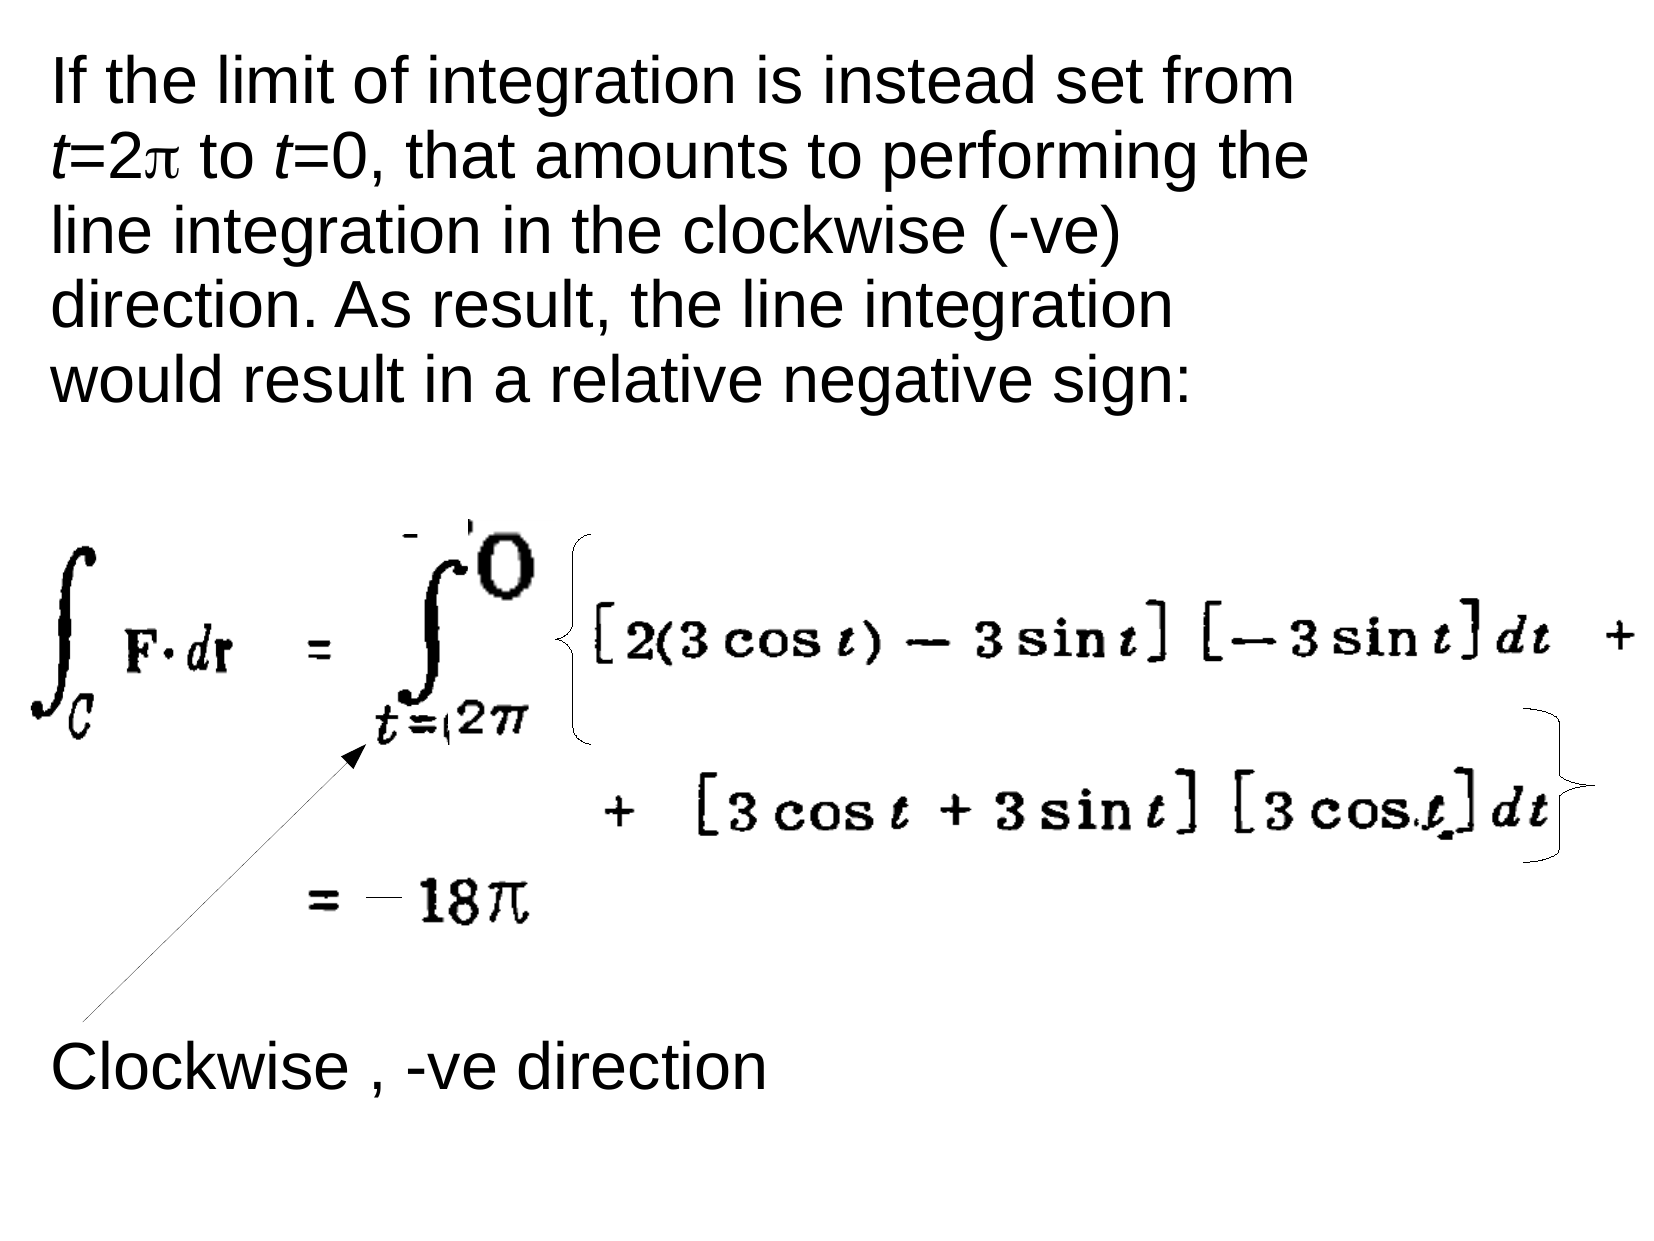

If the limit of integration is instead set from t=2p to t=0, that amounts to performing the line integration in the clockwise (-ve) direction. As result, the line integration would result in a relative negative sign:
Clockwise , -ve direction